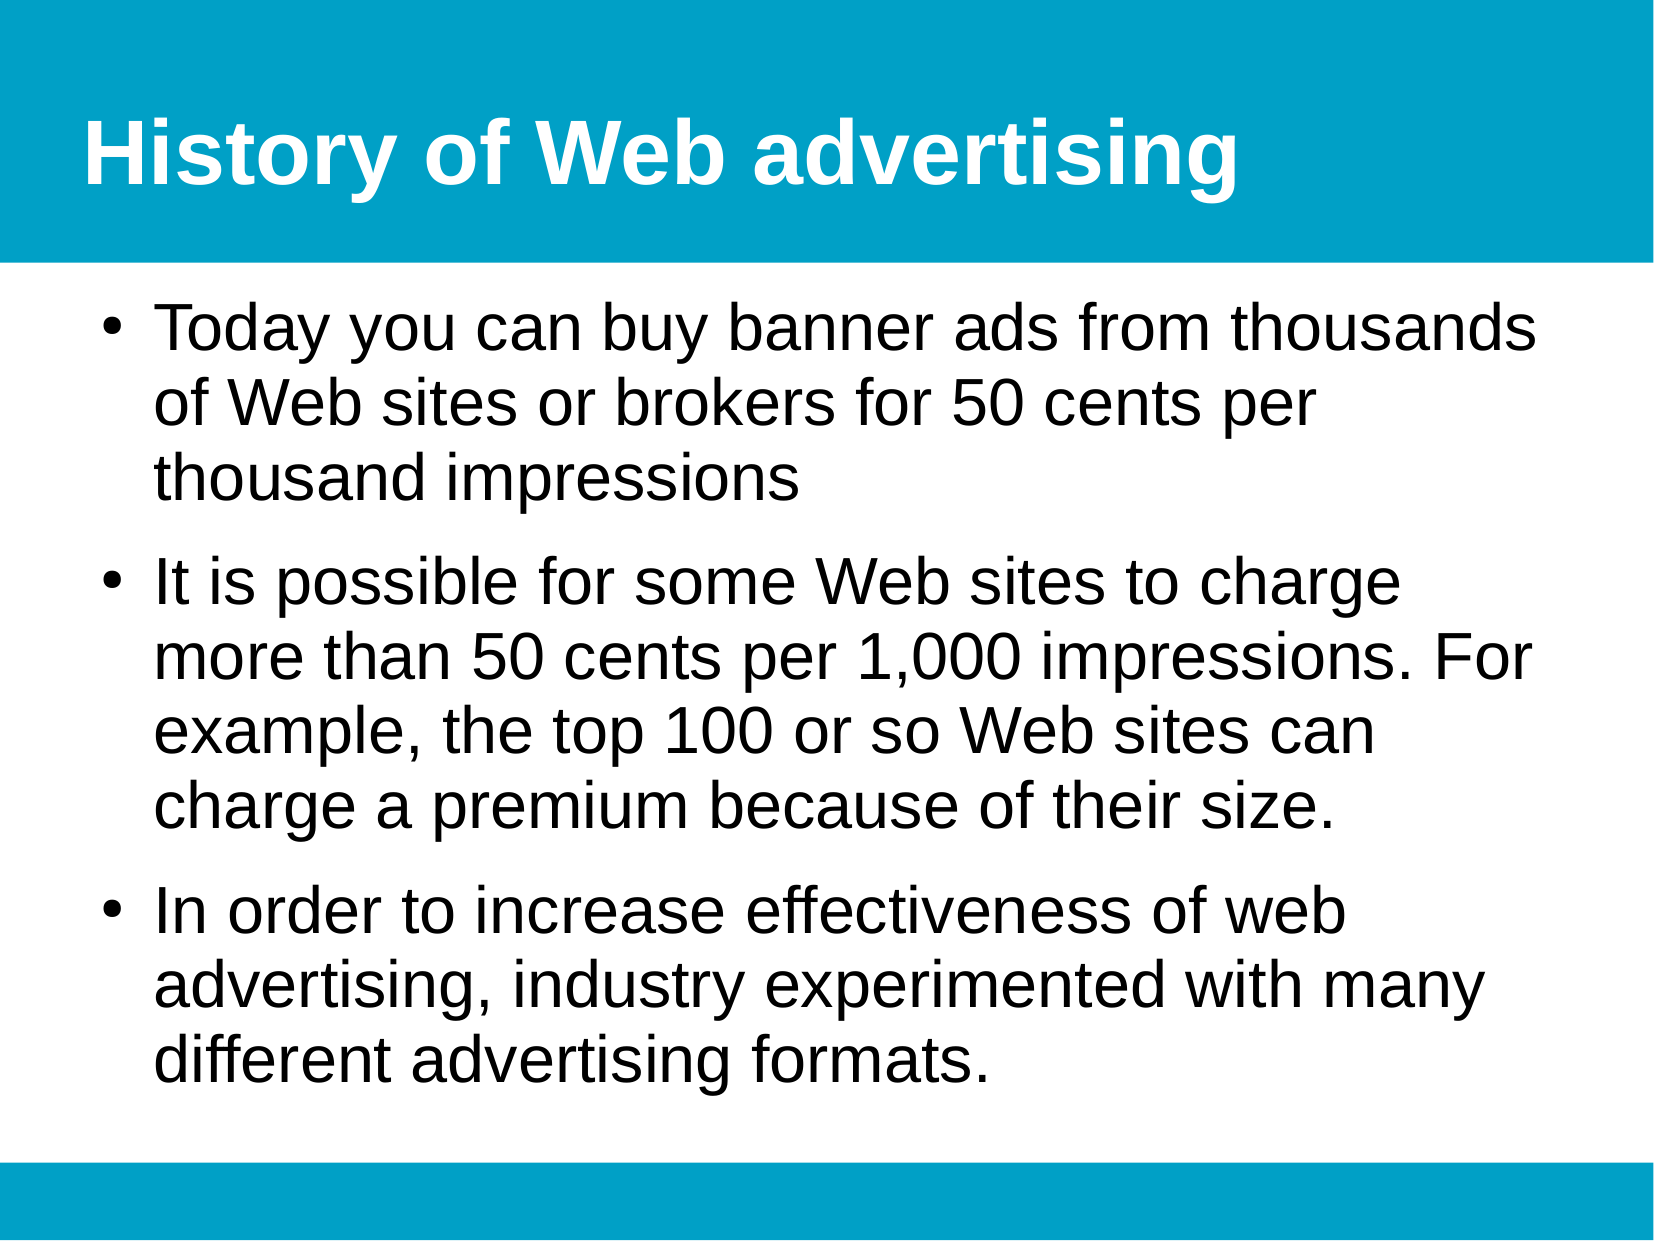

# History of Web advertising
Today you can buy banner ads from thousands of Web sites or brokers for 50 cents per thousand impressions
It is possible for some Web sites to charge more than 50 cents per 1,000 impressions. For example, the top 100 or so Web sites can charge a premium because of their size.
In order to increase effectiveness of web advertising, industry experimented with many different advertising formats.